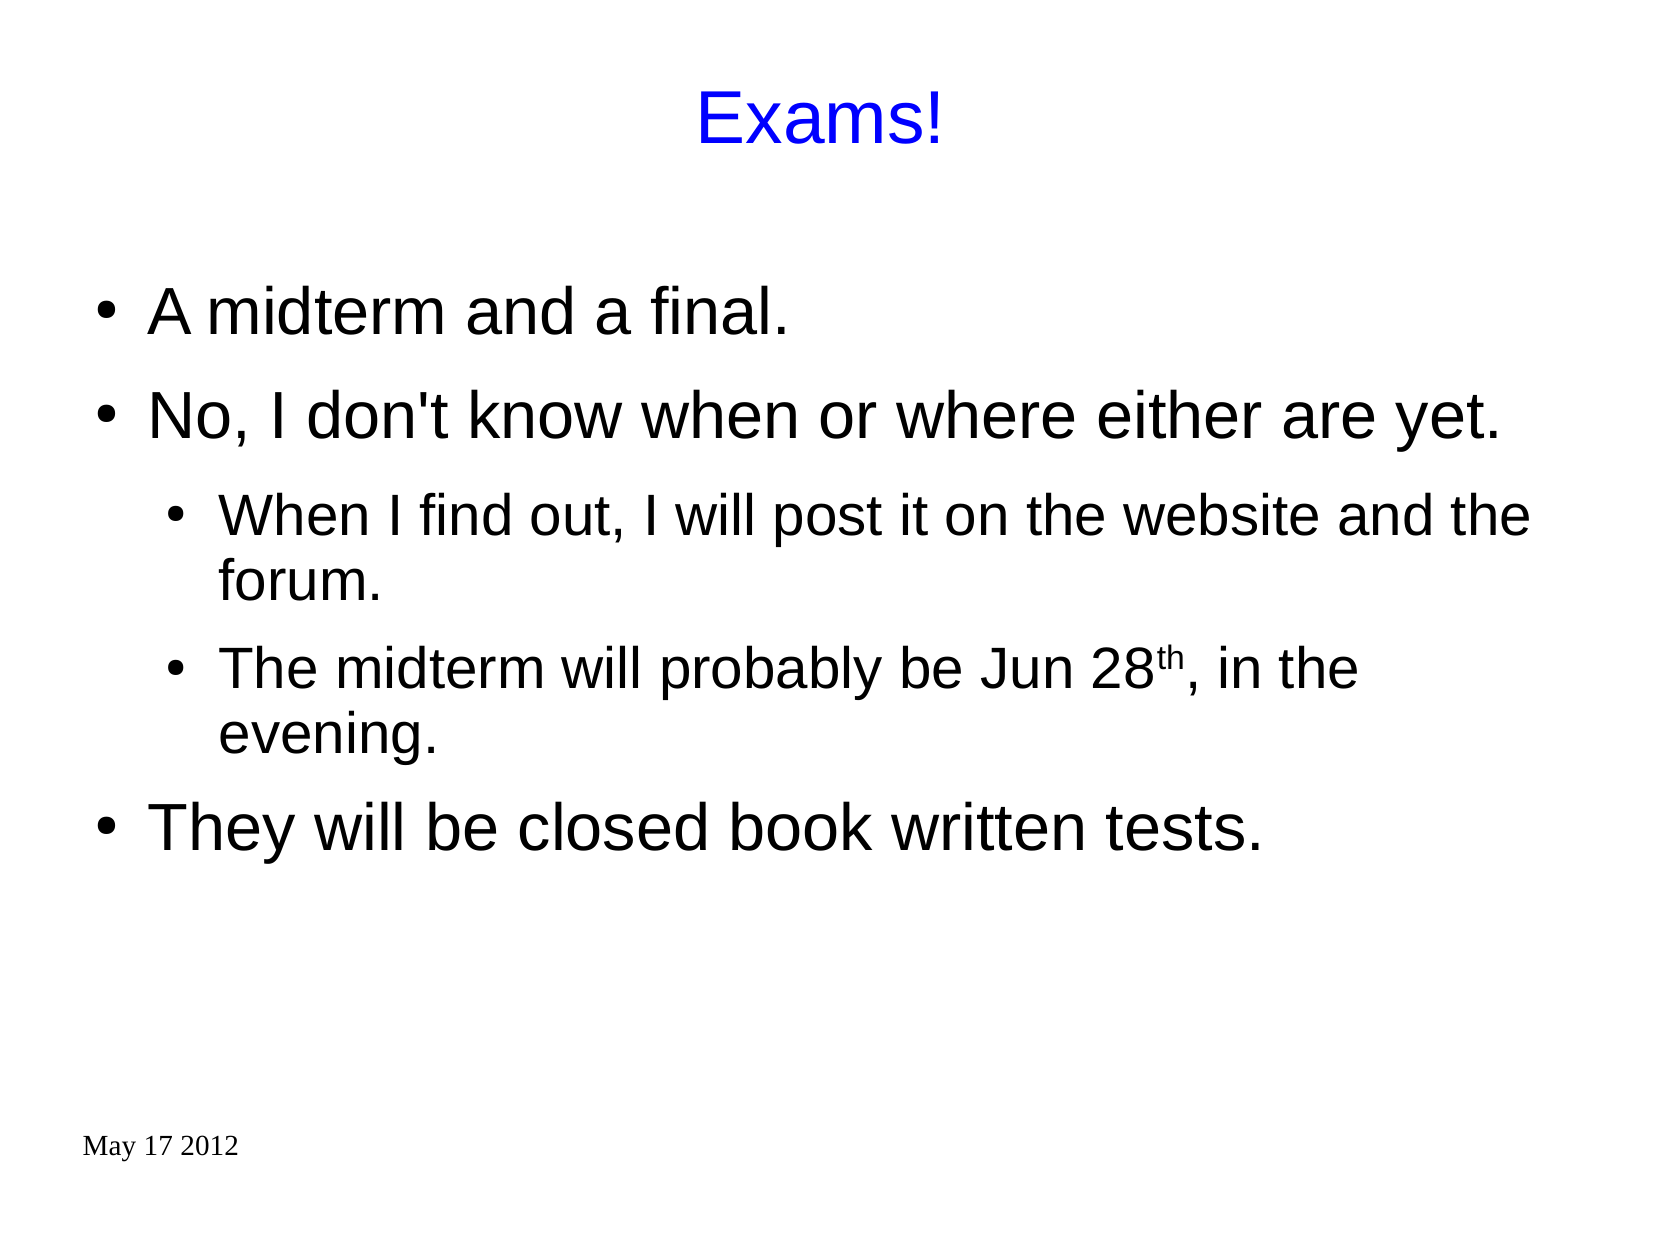

# Exams!
A midterm and a final.
No, I don't know when or where either are yet.
When I find out, I will post it on the website and the forum.
The midterm will probably be Jun 28th, in the evening.
They will be closed book written tests.
May 17 2012